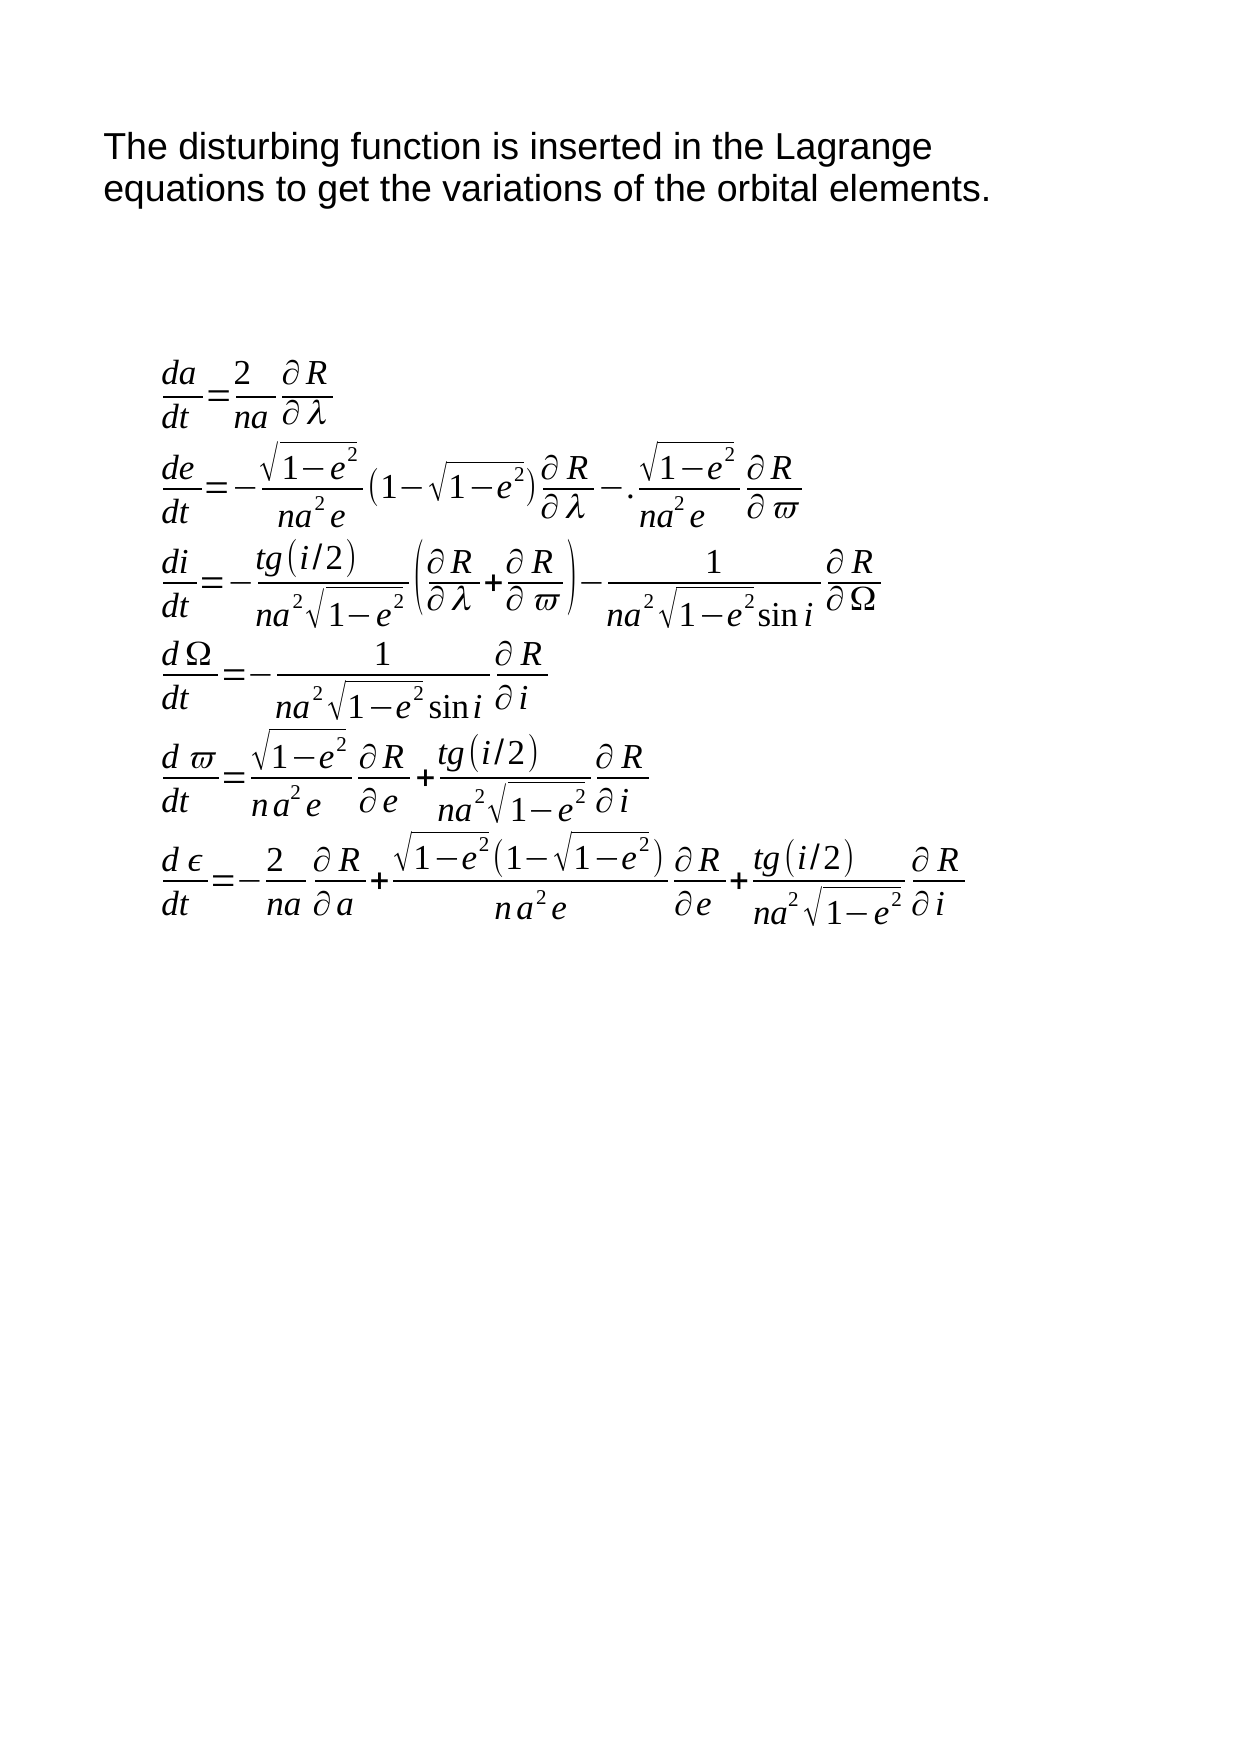

The disturbing function is inserted in the Lagrange equations to get the variations of the orbital elements.